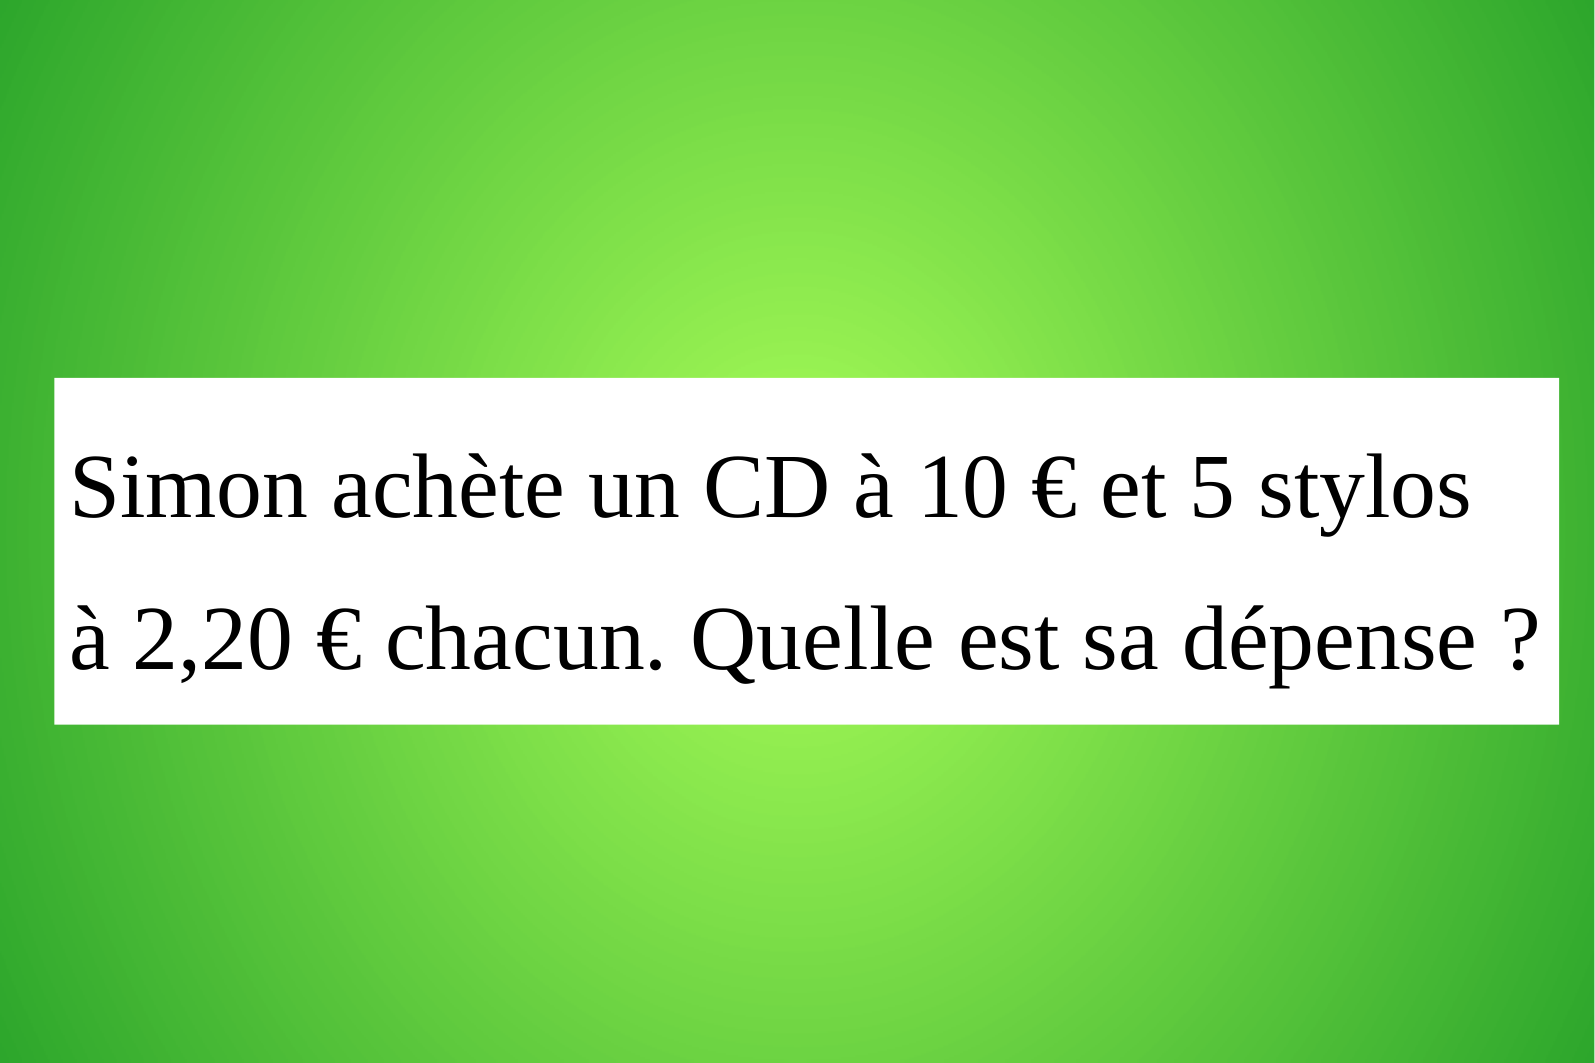

Simon achète un CD à 10 € et 5 stylos
à 2,20 € chacun. Quelle est sa dépense ?